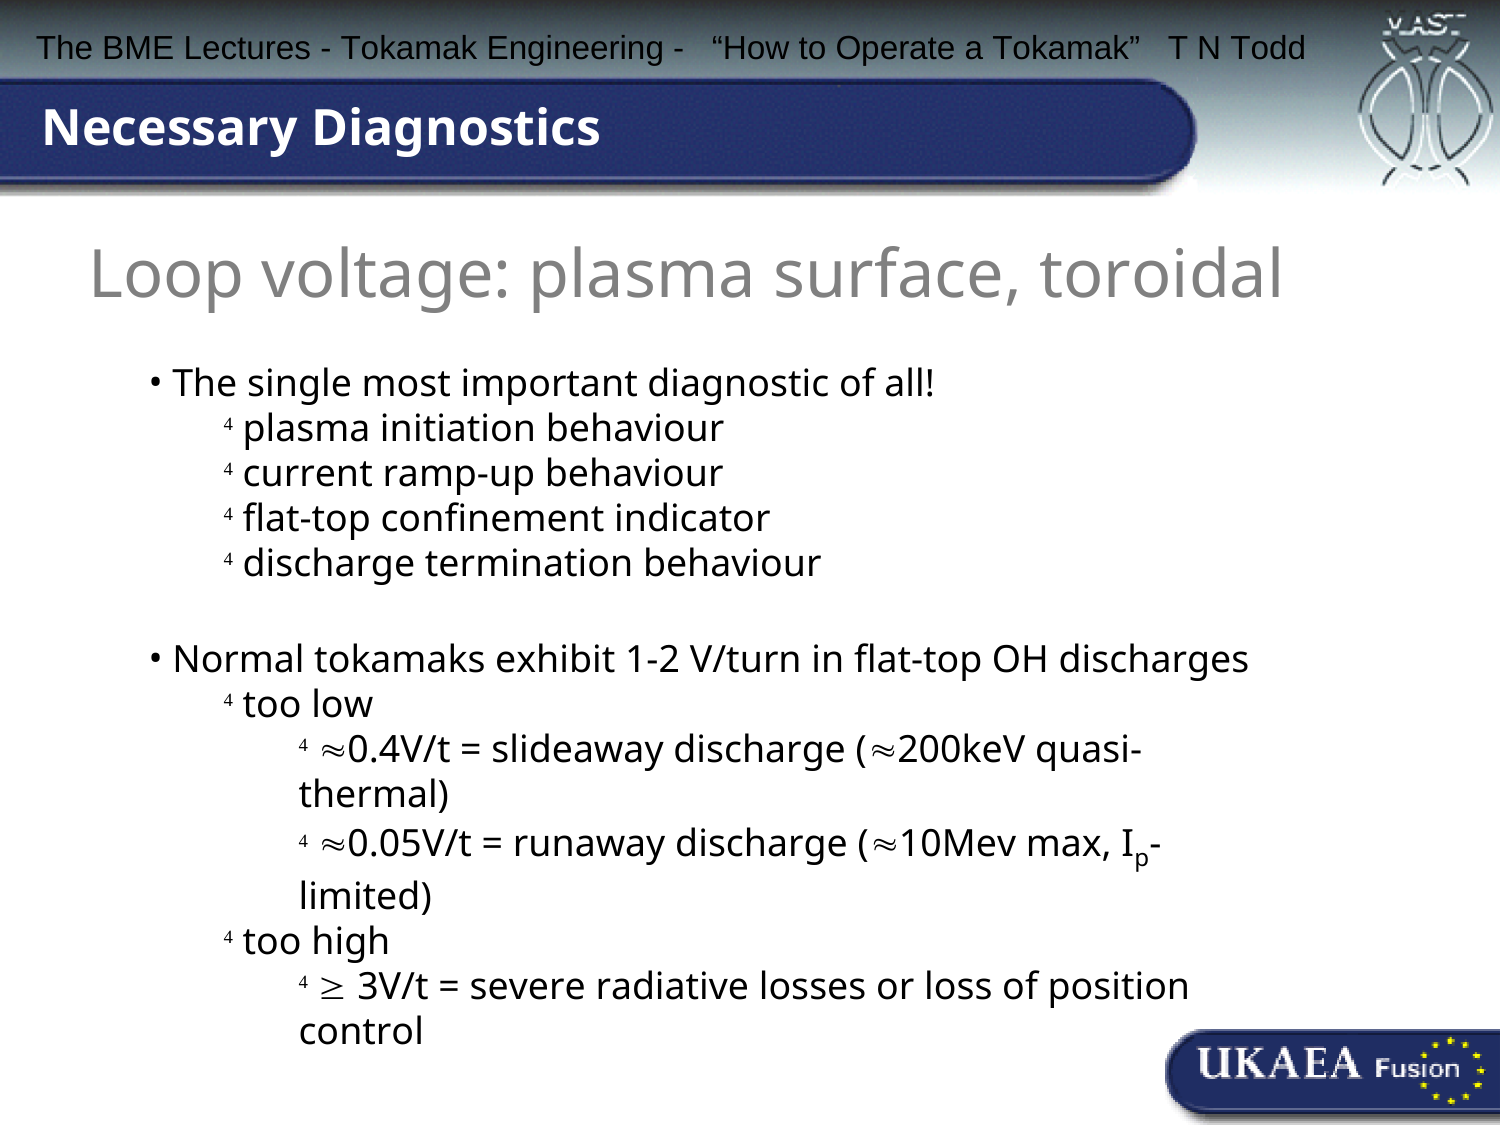

Necessary Diagnostics
The BME Lectures - Tokamak Engineering - “How to Operate a Tokamak” T N Todd
Loop voltage: plasma surface, toroidal
 The single most important diagnostic of all!
 plasma initiation behaviour
 current ramp-up behaviour
 flat-top confinement indicator
 discharge termination behaviour
 Normal tokamaks exhibit 1-2 V/turn in flat-top OH discharges
 too low
 0.4V/t = slideaway discharge (200keV quasi-thermal)
 0.05V/t = runaway discharge (10Mev max, Ip-limited)
 too high
  3V/t = severe radiative losses or loss of position control